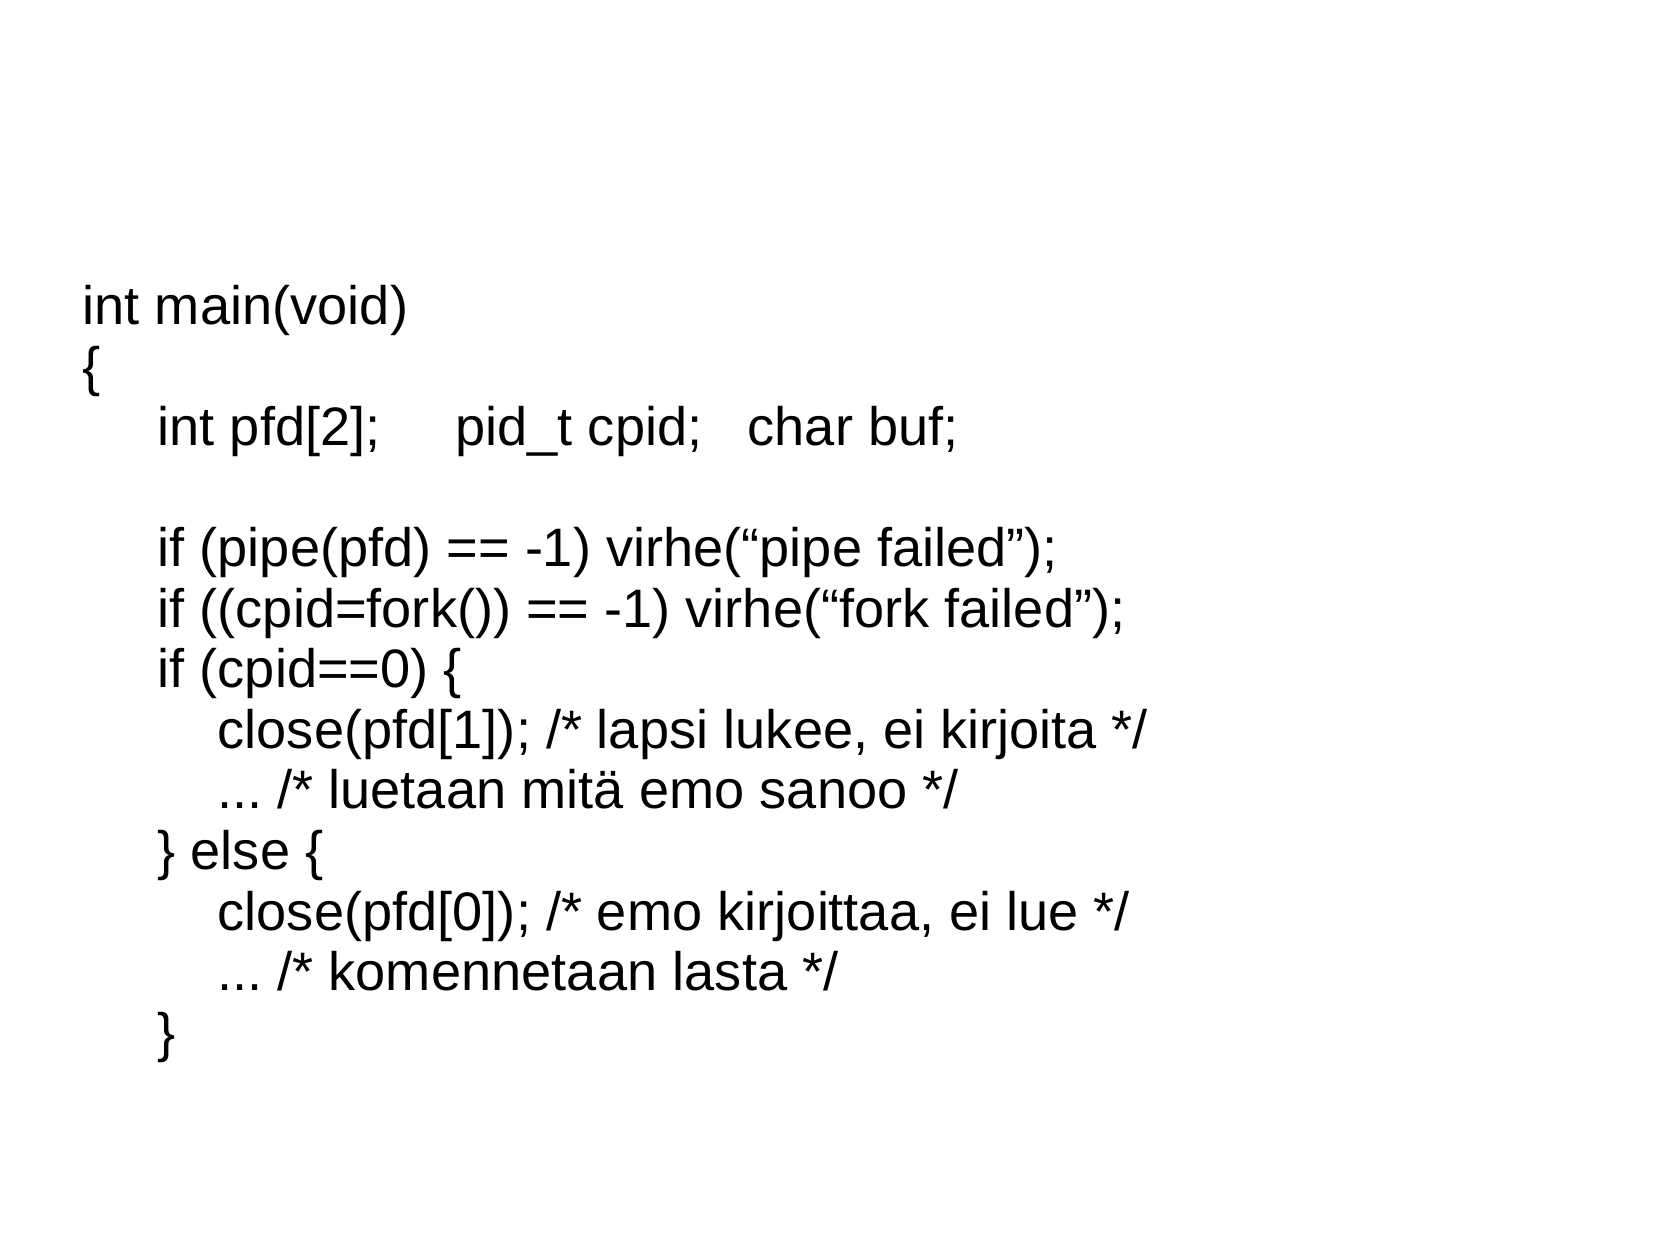

int main(void)
{
	int pfd[2]; pid_t cpid; char buf;
	if (pipe(pfd) == -1) virhe(“pipe failed”);
 if ((cpid=fork()) == -1) virhe(“fork failed”);
	if (cpid==0) {
 close(pfd[1]); /* lapsi lukee, ei kirjoita */
 ... /* luetaan mitä emo sanoo */
 } else {
 close(pfd[0]); /* emo kirjoittaa, ei lue */
 ... /* komennetaan lasta */
 }